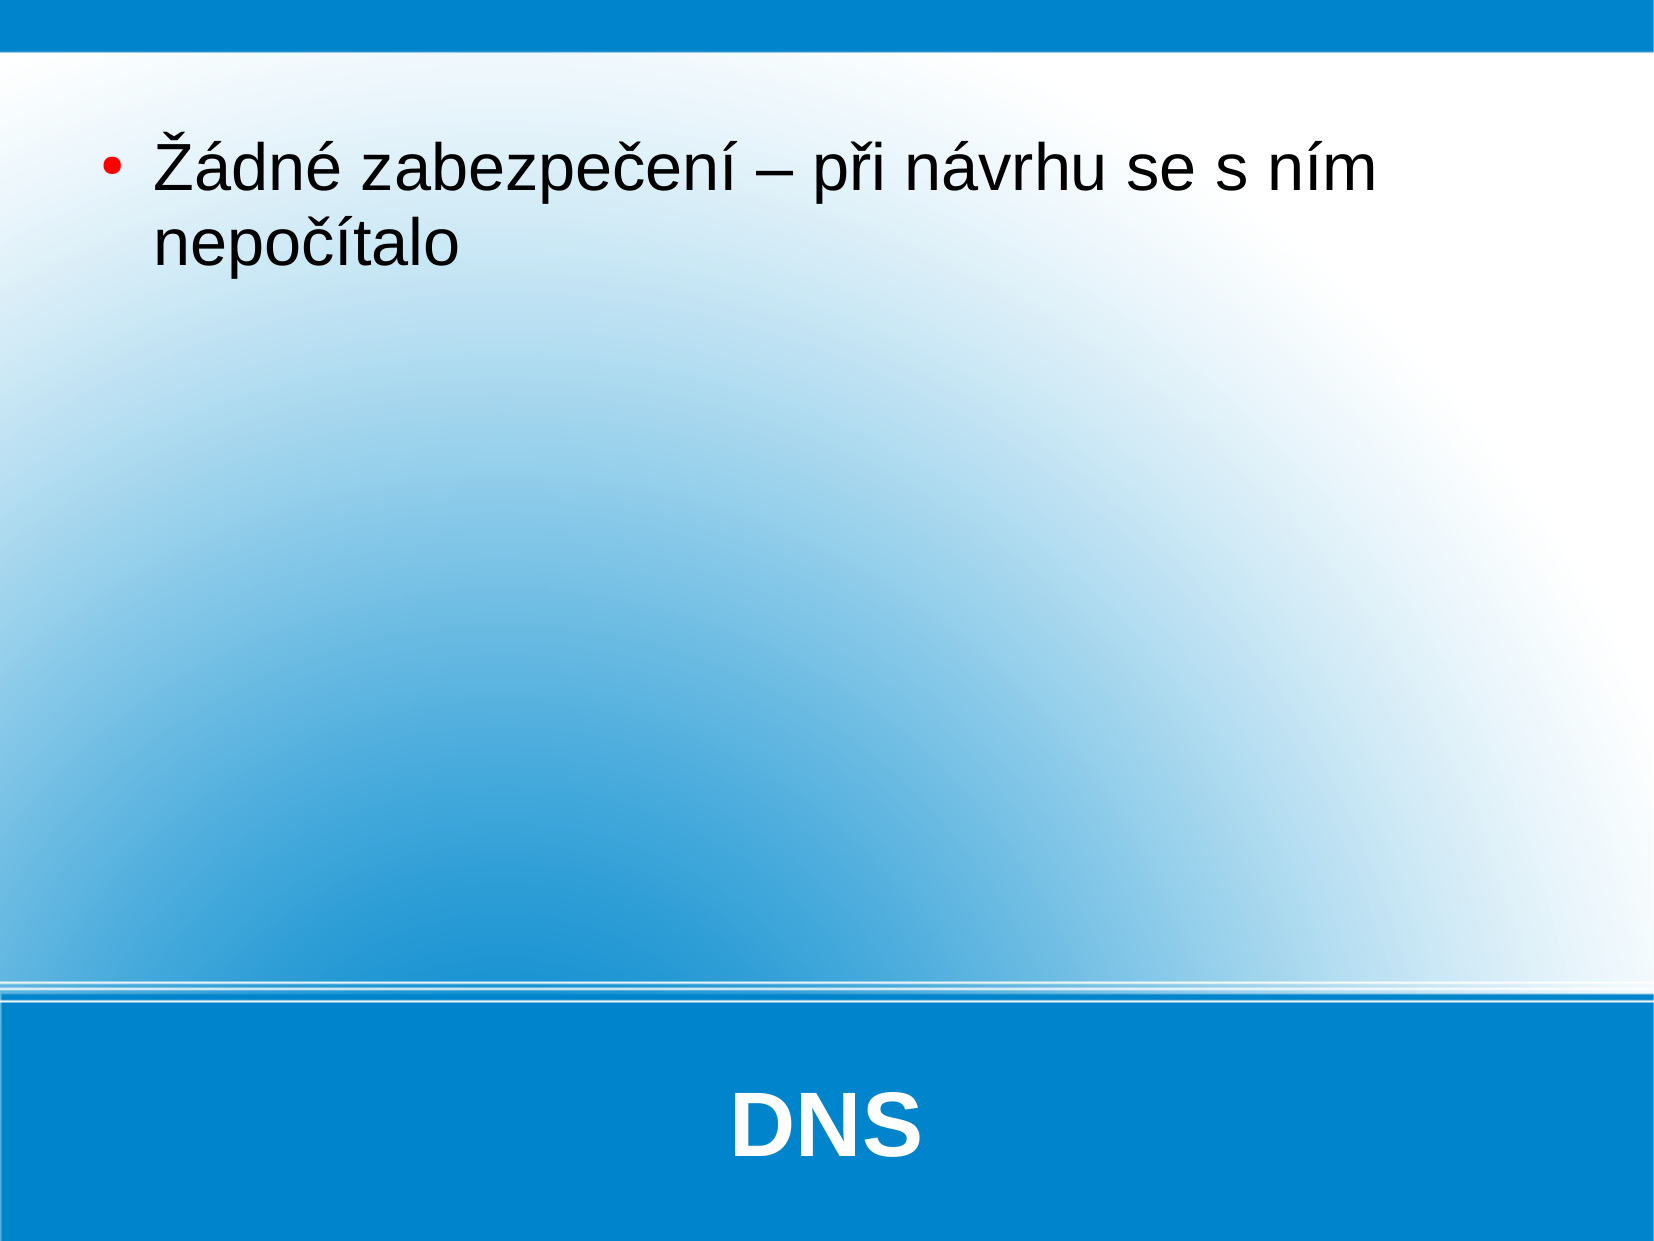

Žádné zabezpečení – při návrhu se s ním nepočítalo
# DNS